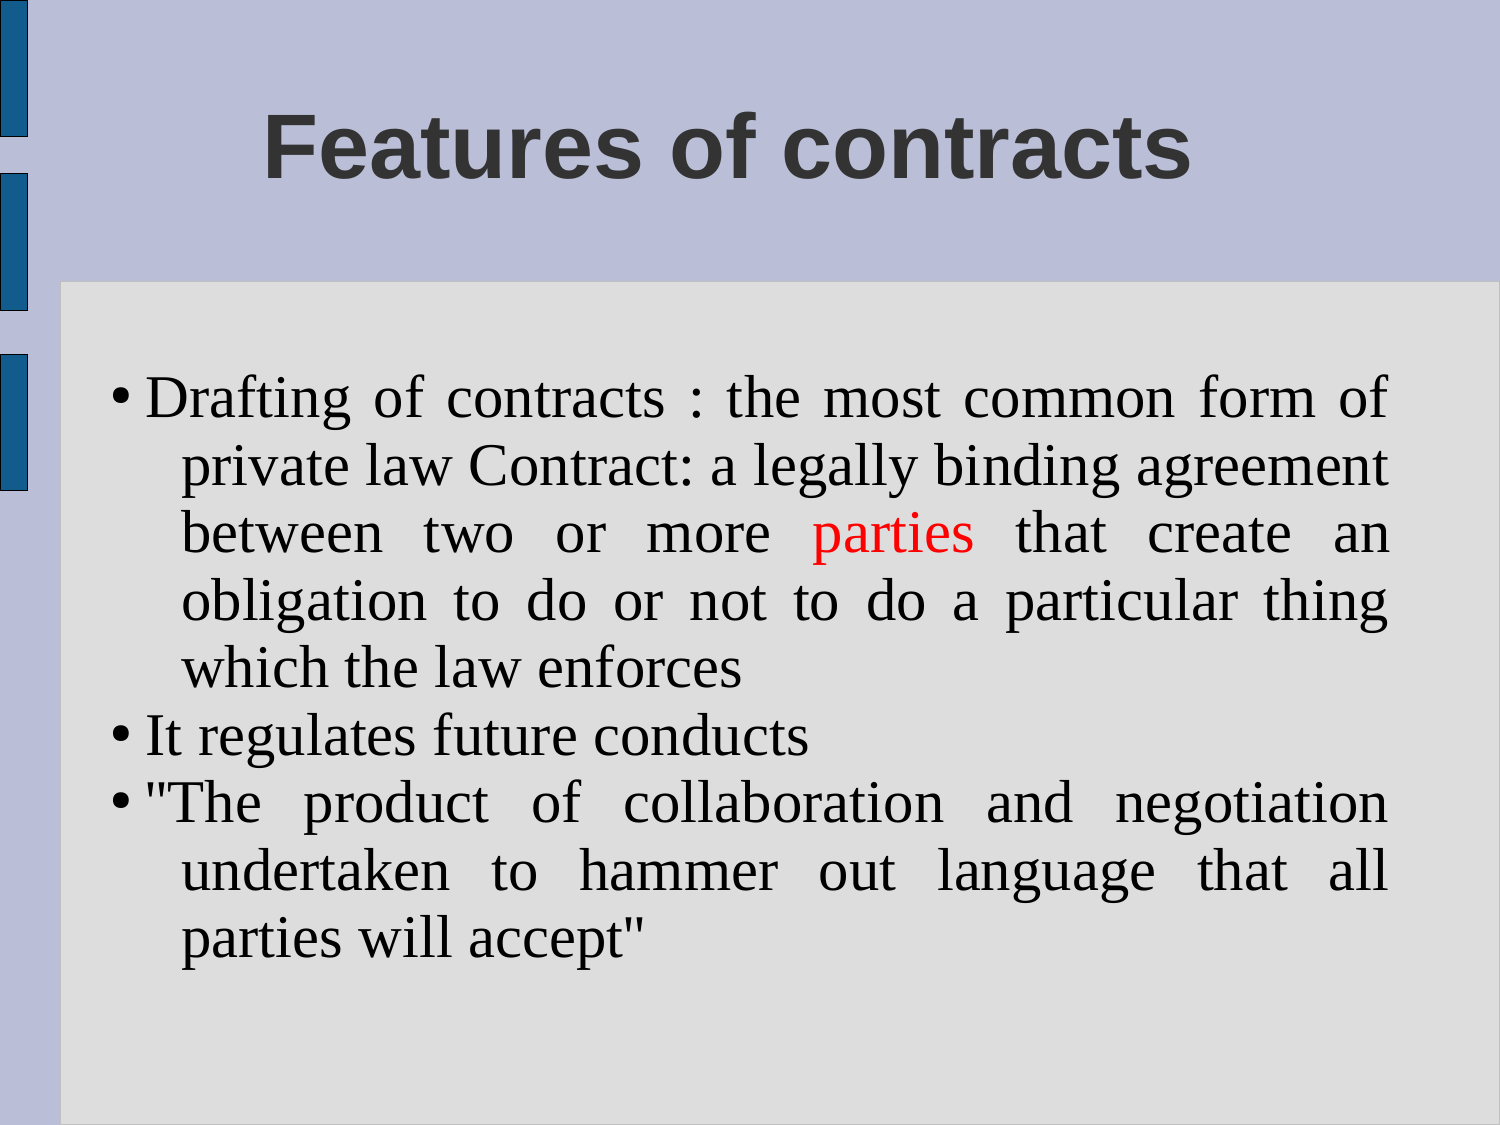

Features of contracts
# Drafting of contracts : the most common form of private law Contract: a legally binding agreement between two or more parties that create an obligation to do or not to do a particular thing which the law enforces
It regulates future conducts
''The product of collaboration and negotiation undertaken to hammer out language that all parties will accept''